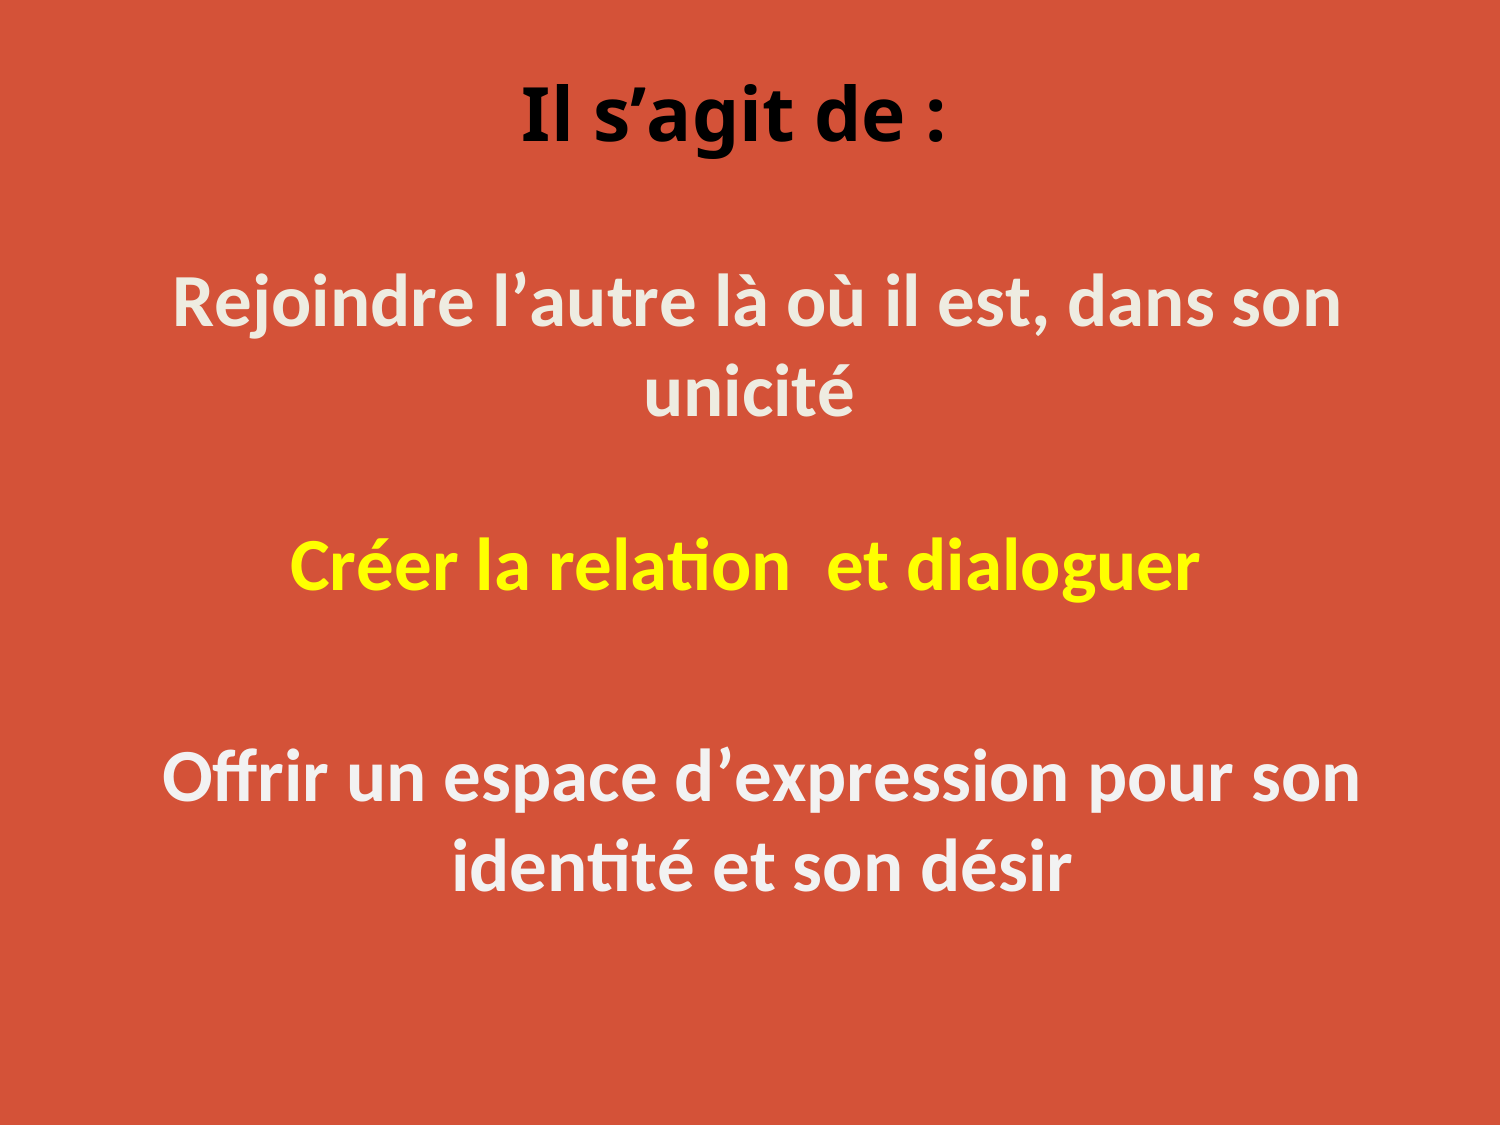

Il s’agit de :
Rejoindre l’autre là où il est, dans son unicité
Créer la relation et dialoguer
Offrir un espace d’expression pour son identité et son désir